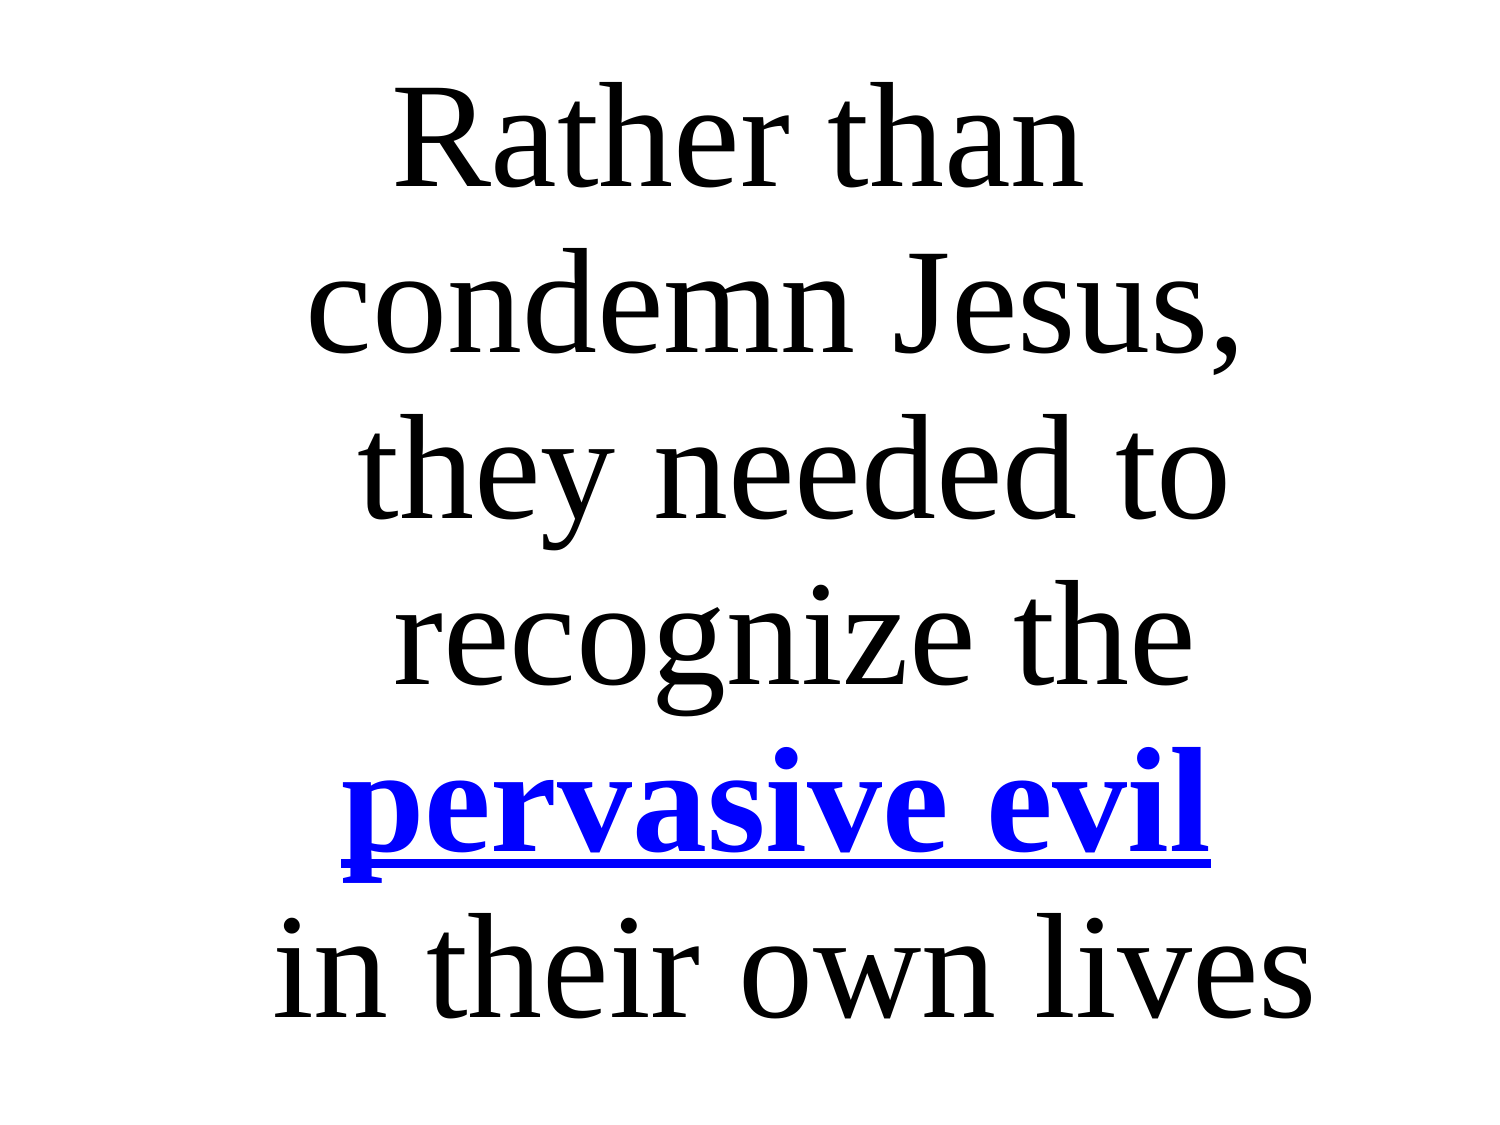

Rather than
condemn Jesus,
they needed to recognize the pervasive evil
in their own lives